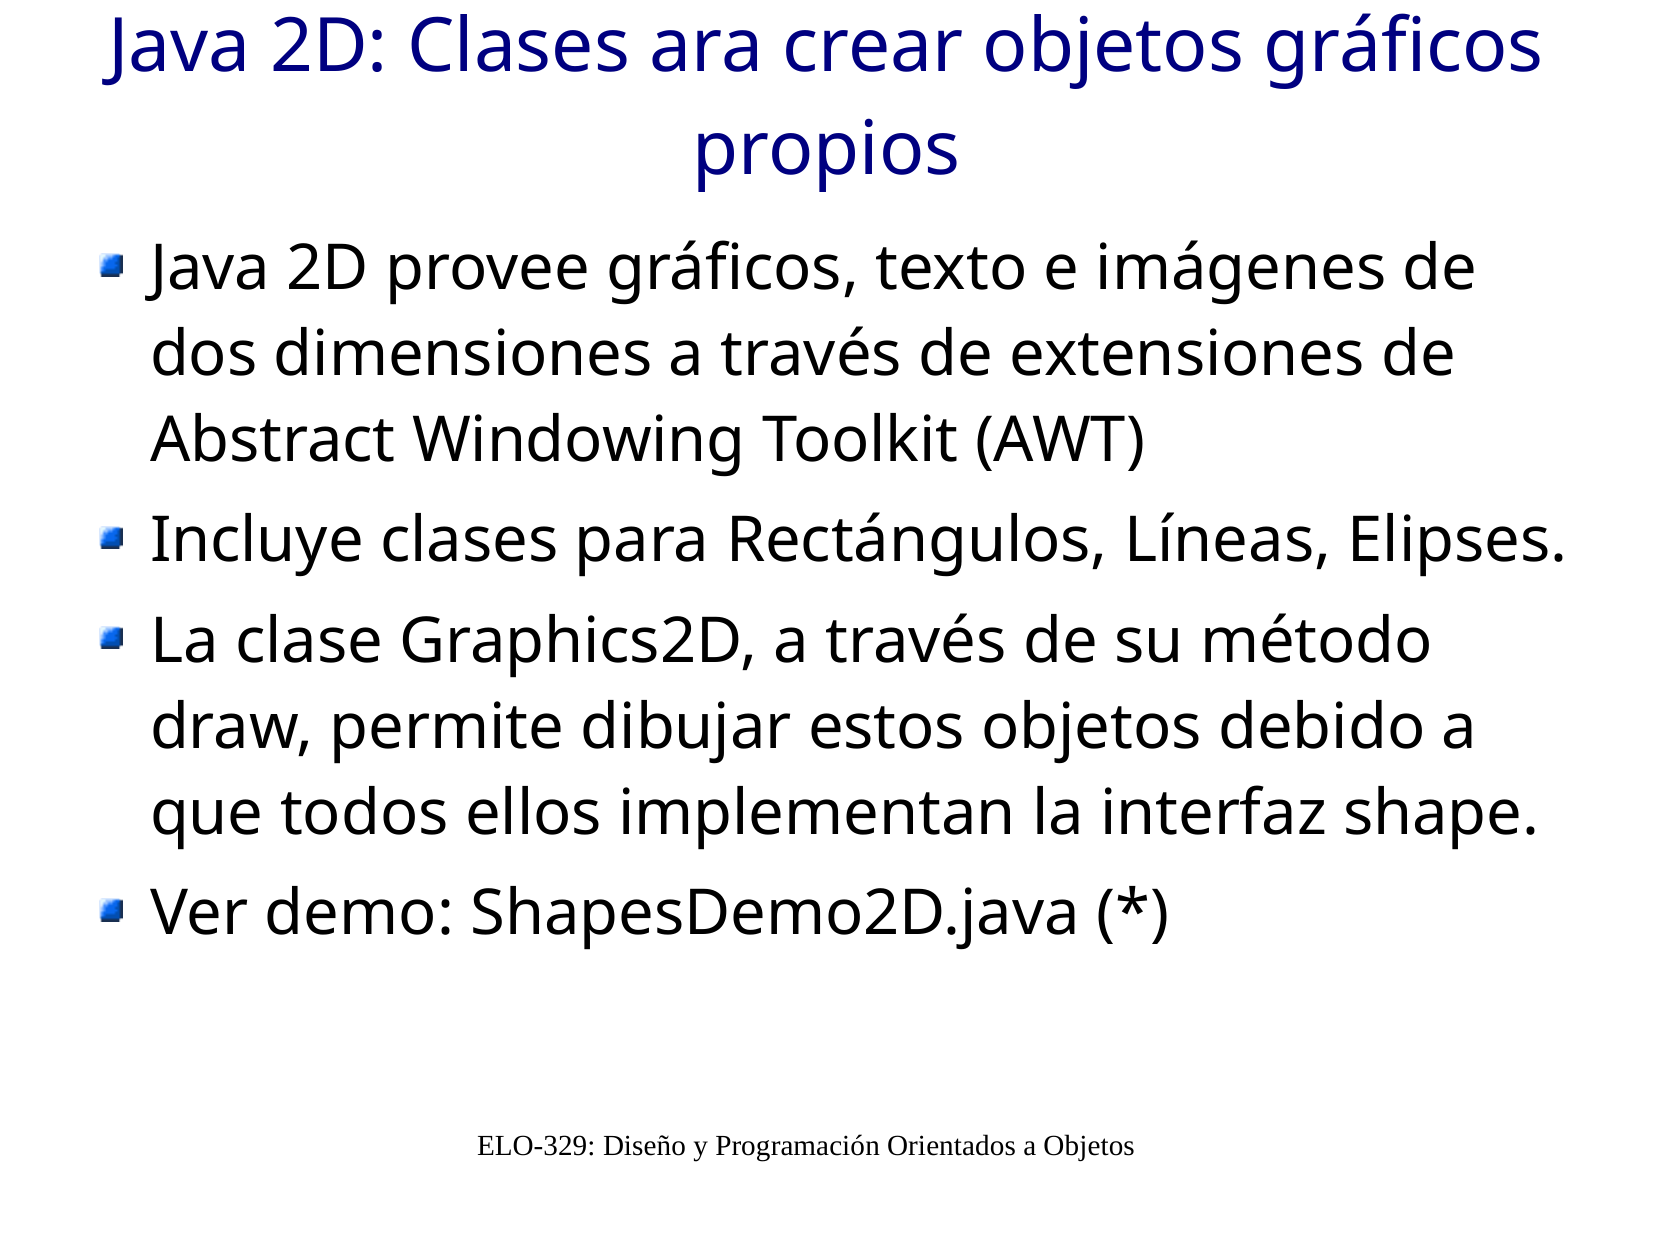

# Java 2D: Clases ara crear objetos gráficos propios
Java 2D provee gráficos, texto e imágenes de dos dimensiones a través de extensiones de Abstract Windowing Toolkit (AWT)‏
Incluye clases para Rectángulos, Líneas, Elipses.
La clase Graphics2D, a través de su método draw, permite dibujar estos objetos debido a que todos ellos implementan la interfaz shape.
Ver demo: ShapesDemo2D.java (*)